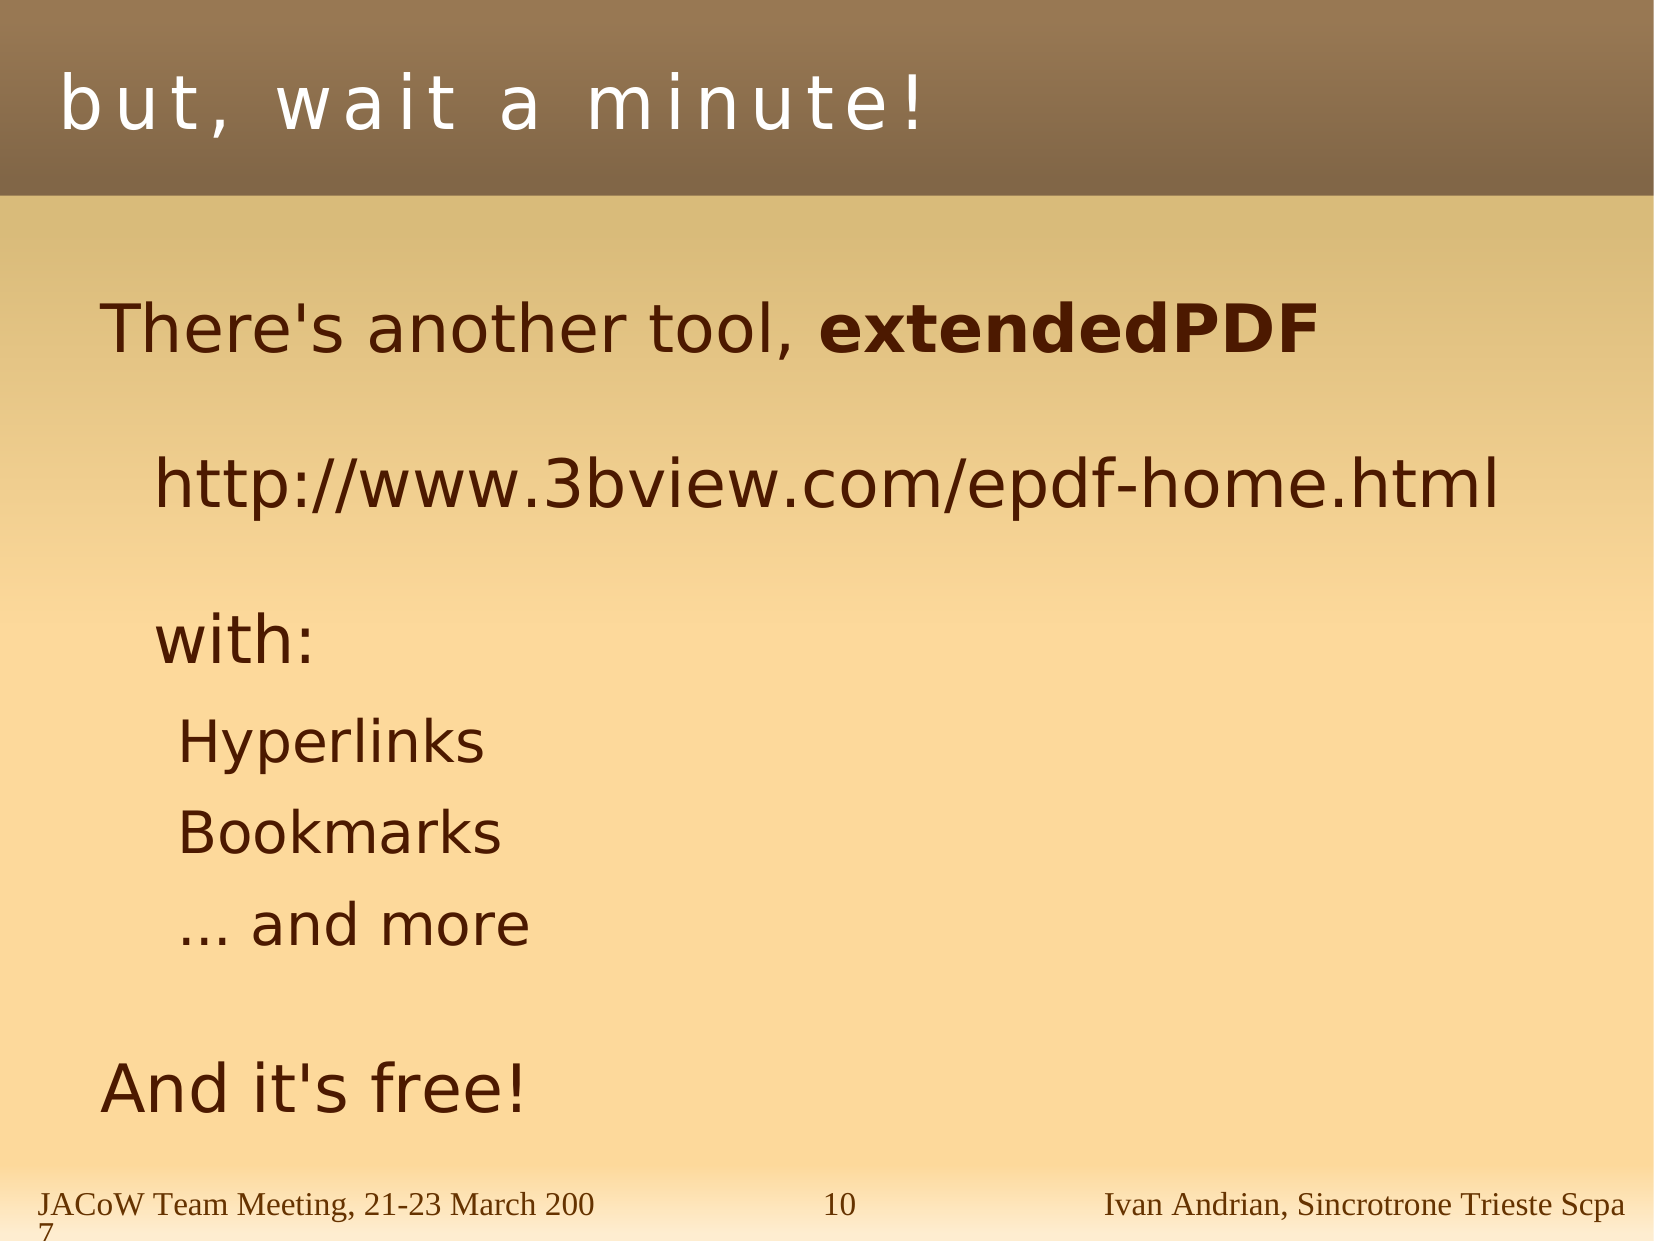

# but, wait a minute!
There's another tool, extendedPDF
http://www.3bview.com/epdf-home.html
with:
Hyperlinks
Bookmarks
... and more
And it's free!
JACoW Team Meeting, 21-23 March 2007
10
Ivan Andrian, Sincrotrone Trieste Scpa